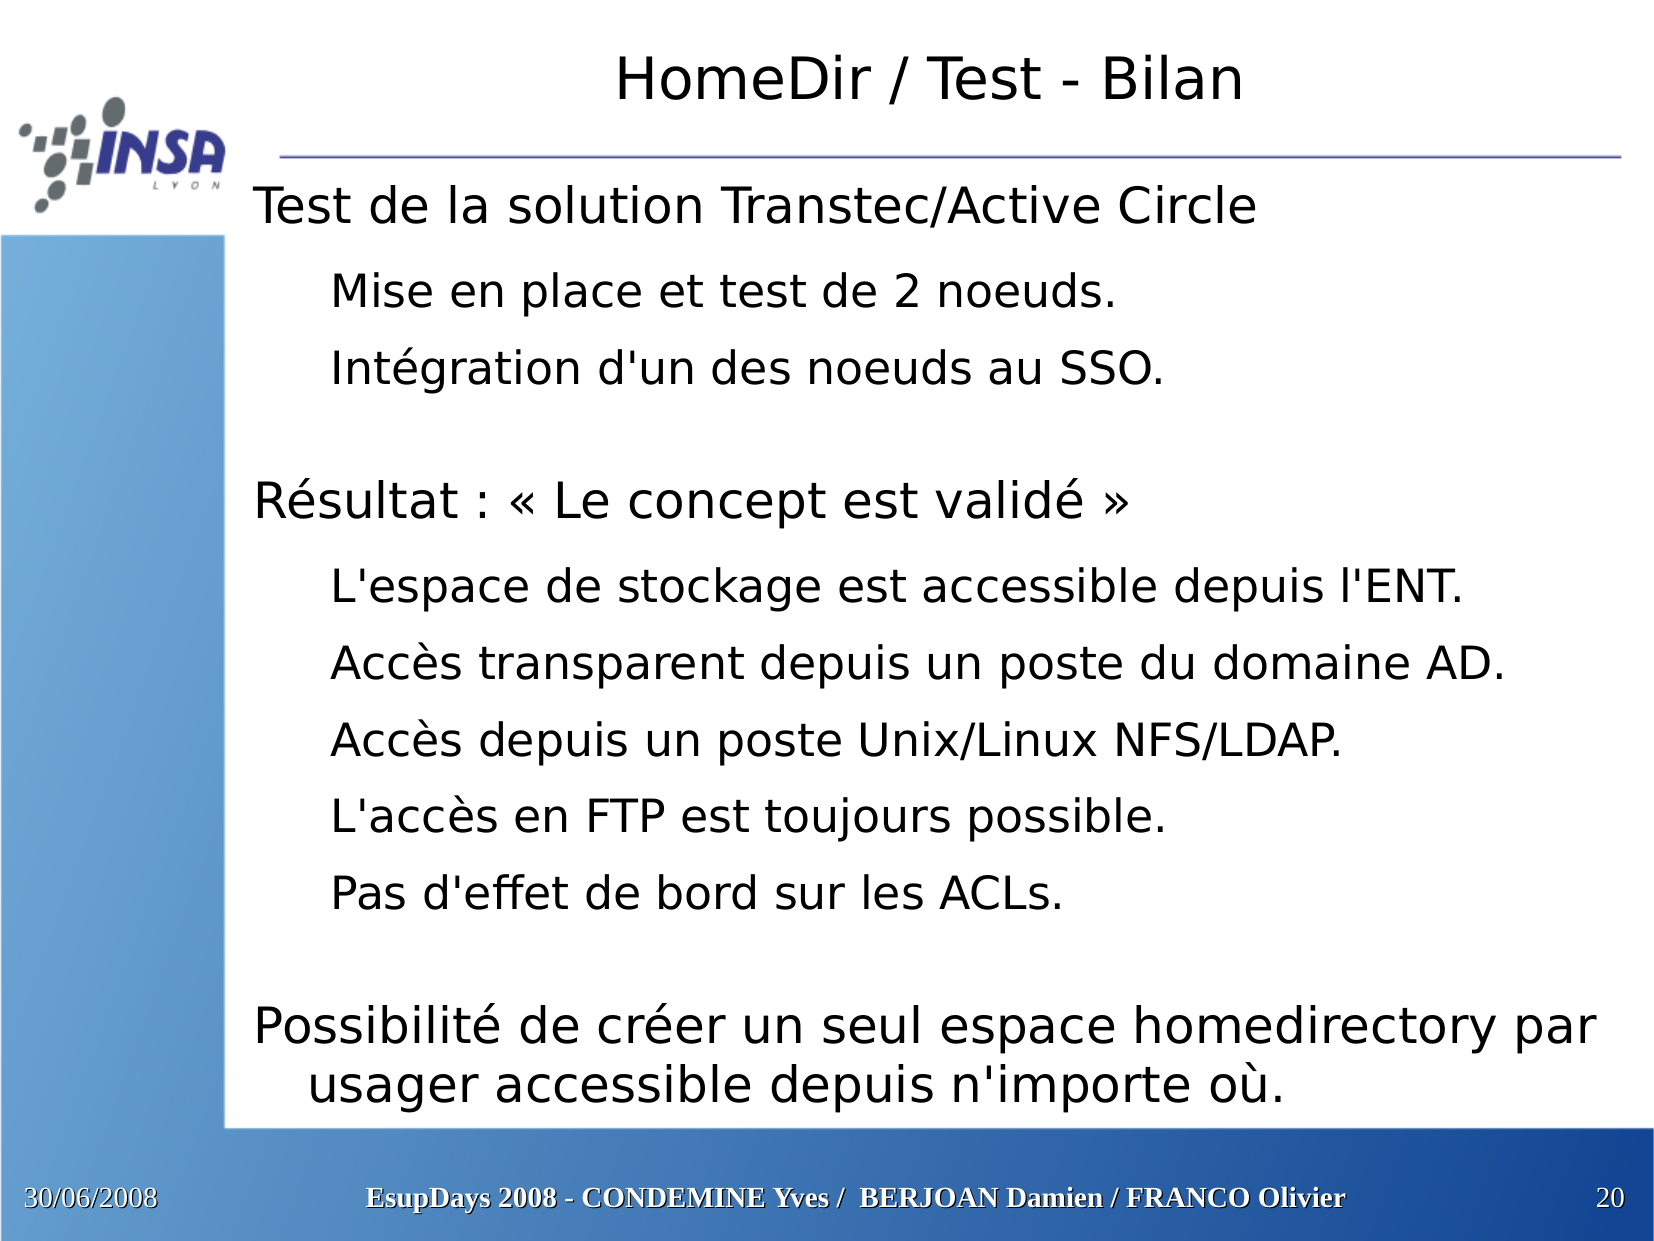

# HomeDir / Test - Bilan
Test de la solution Transtec/Active Circle
Mise en place et test de 2 noeuds.
Intégration d'un des noeuds au SSO.
Résultat : « Le concept est validé »
L'espace de stockage est accessible depuis l'ENT.
Accès transparent depuis un poste du domaine AD.
Accès depuis un poste Unix/Linux NFS/LDAP.
L'accès en FTP est toujours possible.
Pas d'effet de bord sur les ACLs.
Possibilité de créer un seul espace homedirectory par usager accessible depuis n'importe où.
30/06/2008
EsupDays 2008 - CONDEMINE Yves / BERJOAN Damien / FRANCO Olivier
20